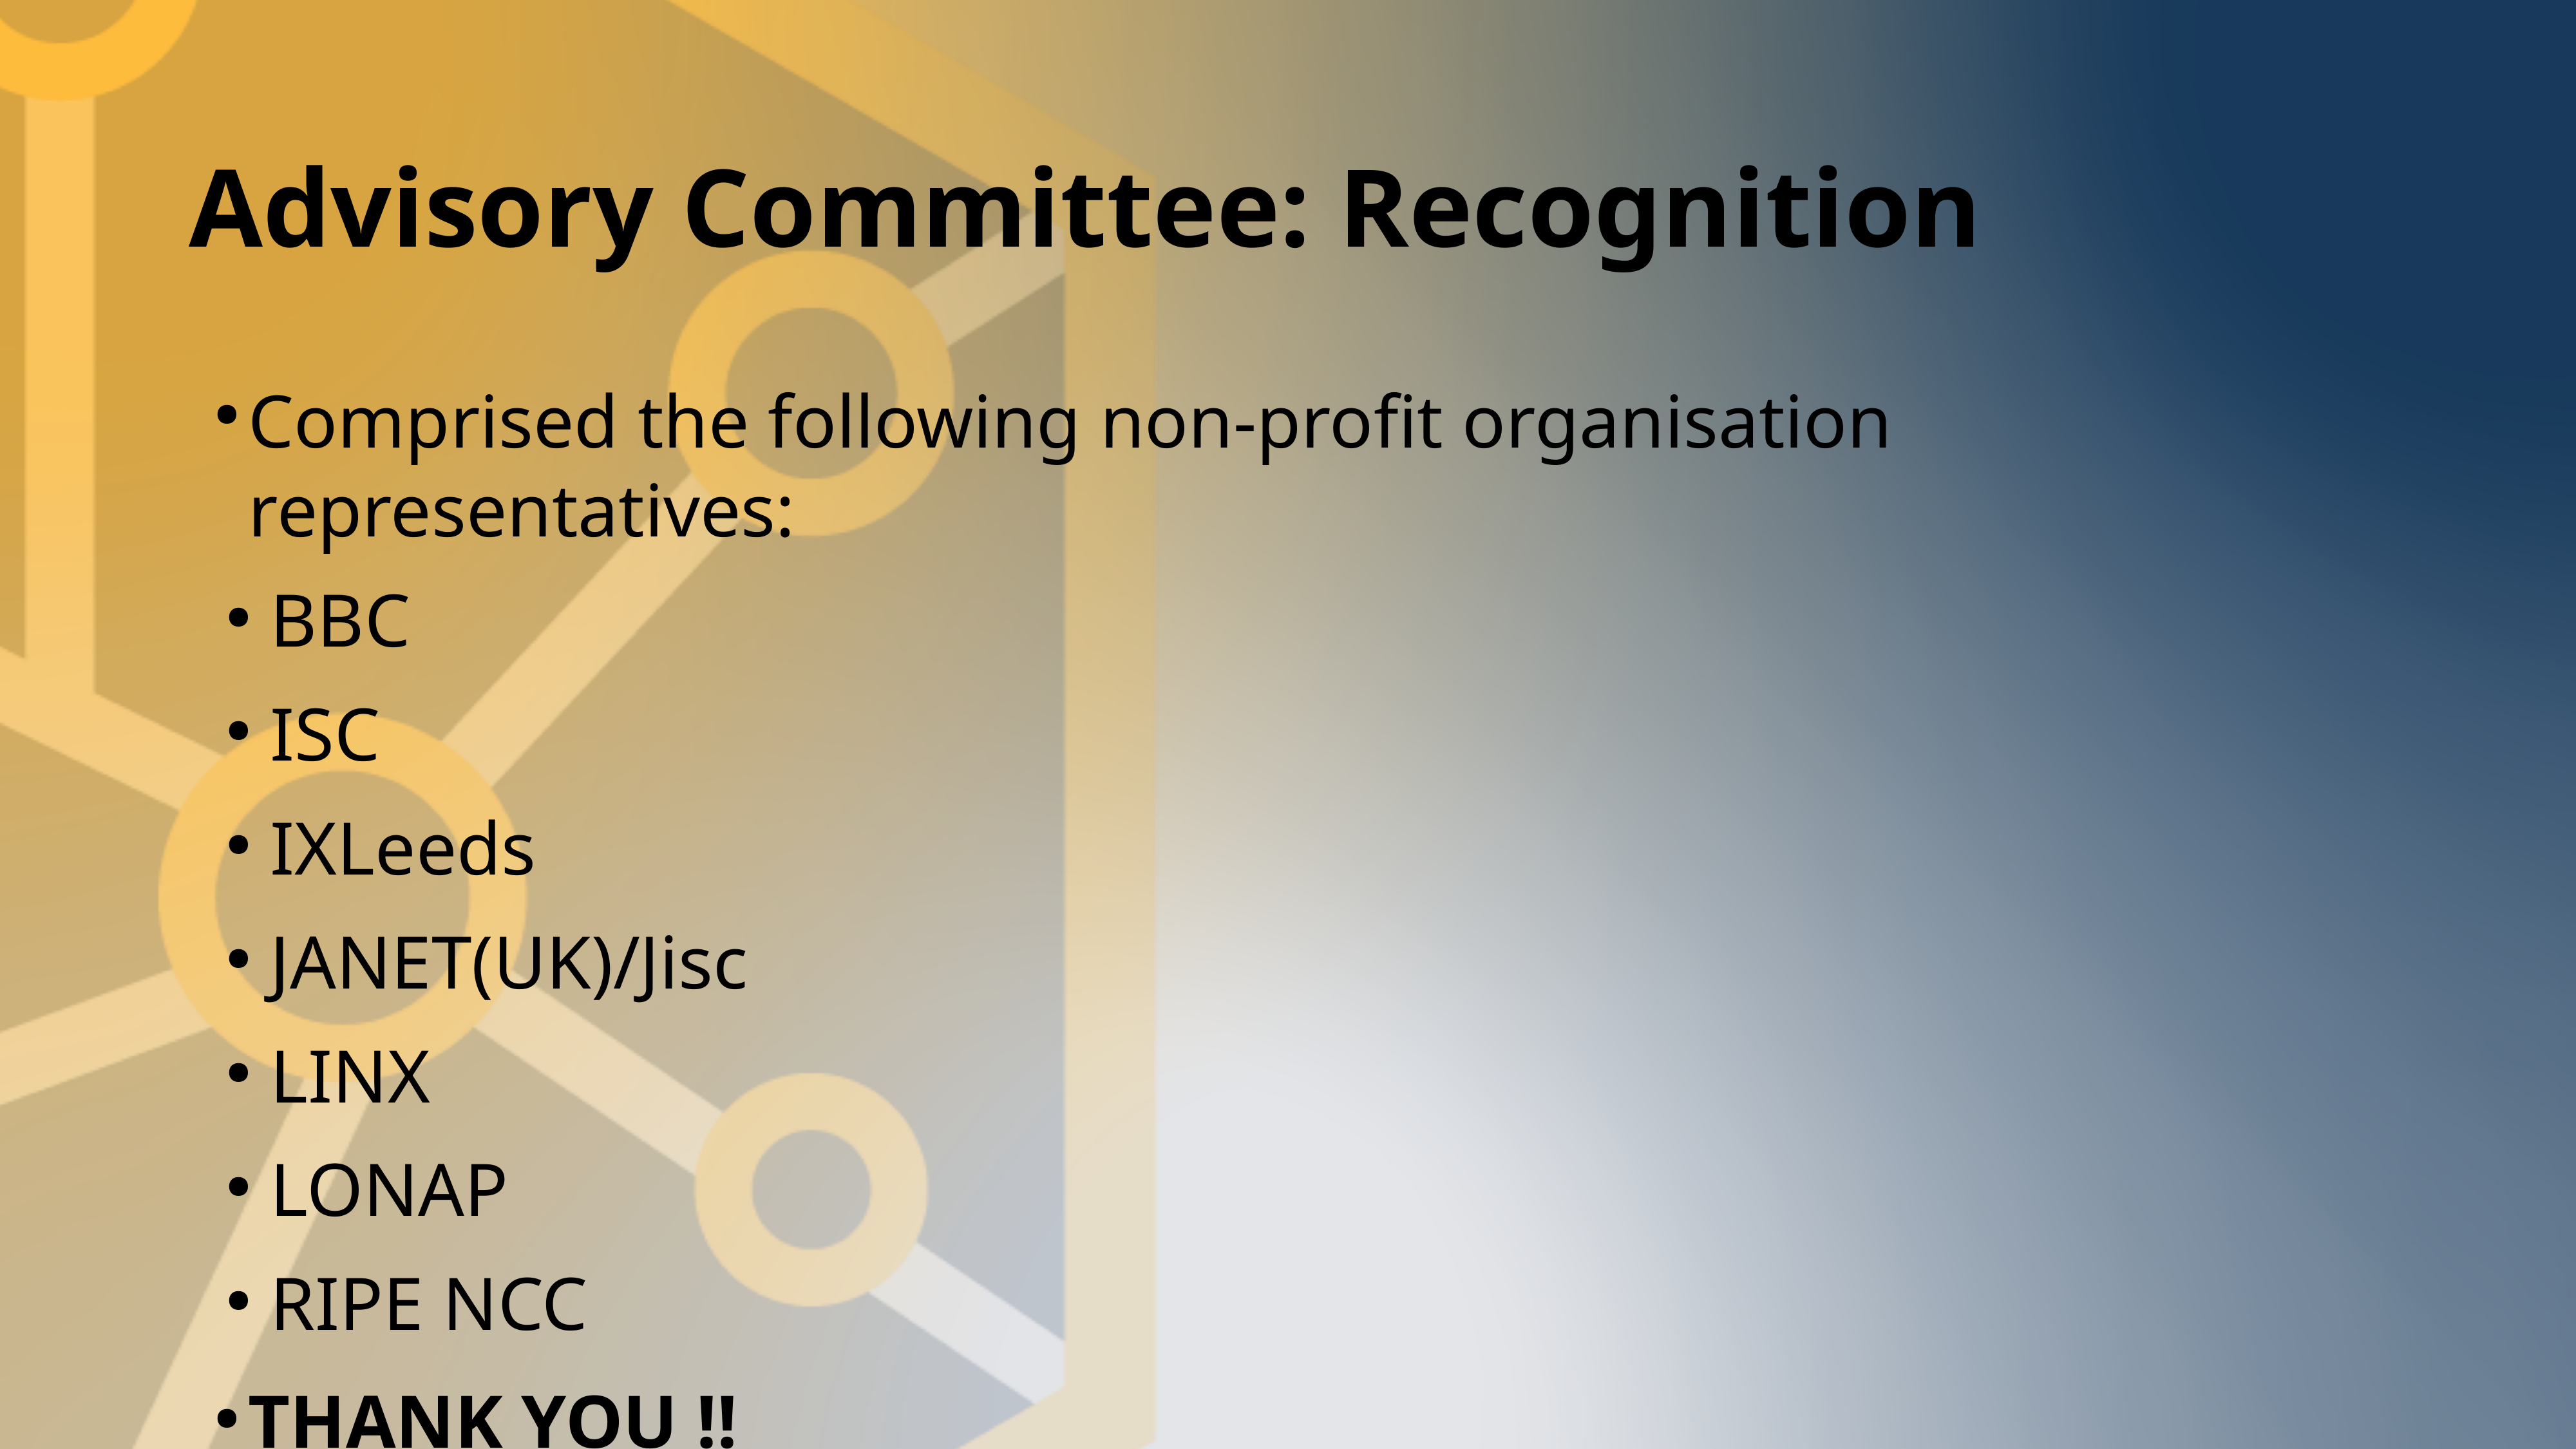

# Advisory Committee: Recognition
Comprised the following non-profit organisation representatives:
 BBC
 ISC
 IXLeeds
 JANET(UK)/Jisc
 LINX
 LONAP
 RIPE NCC
THANK YOU !!